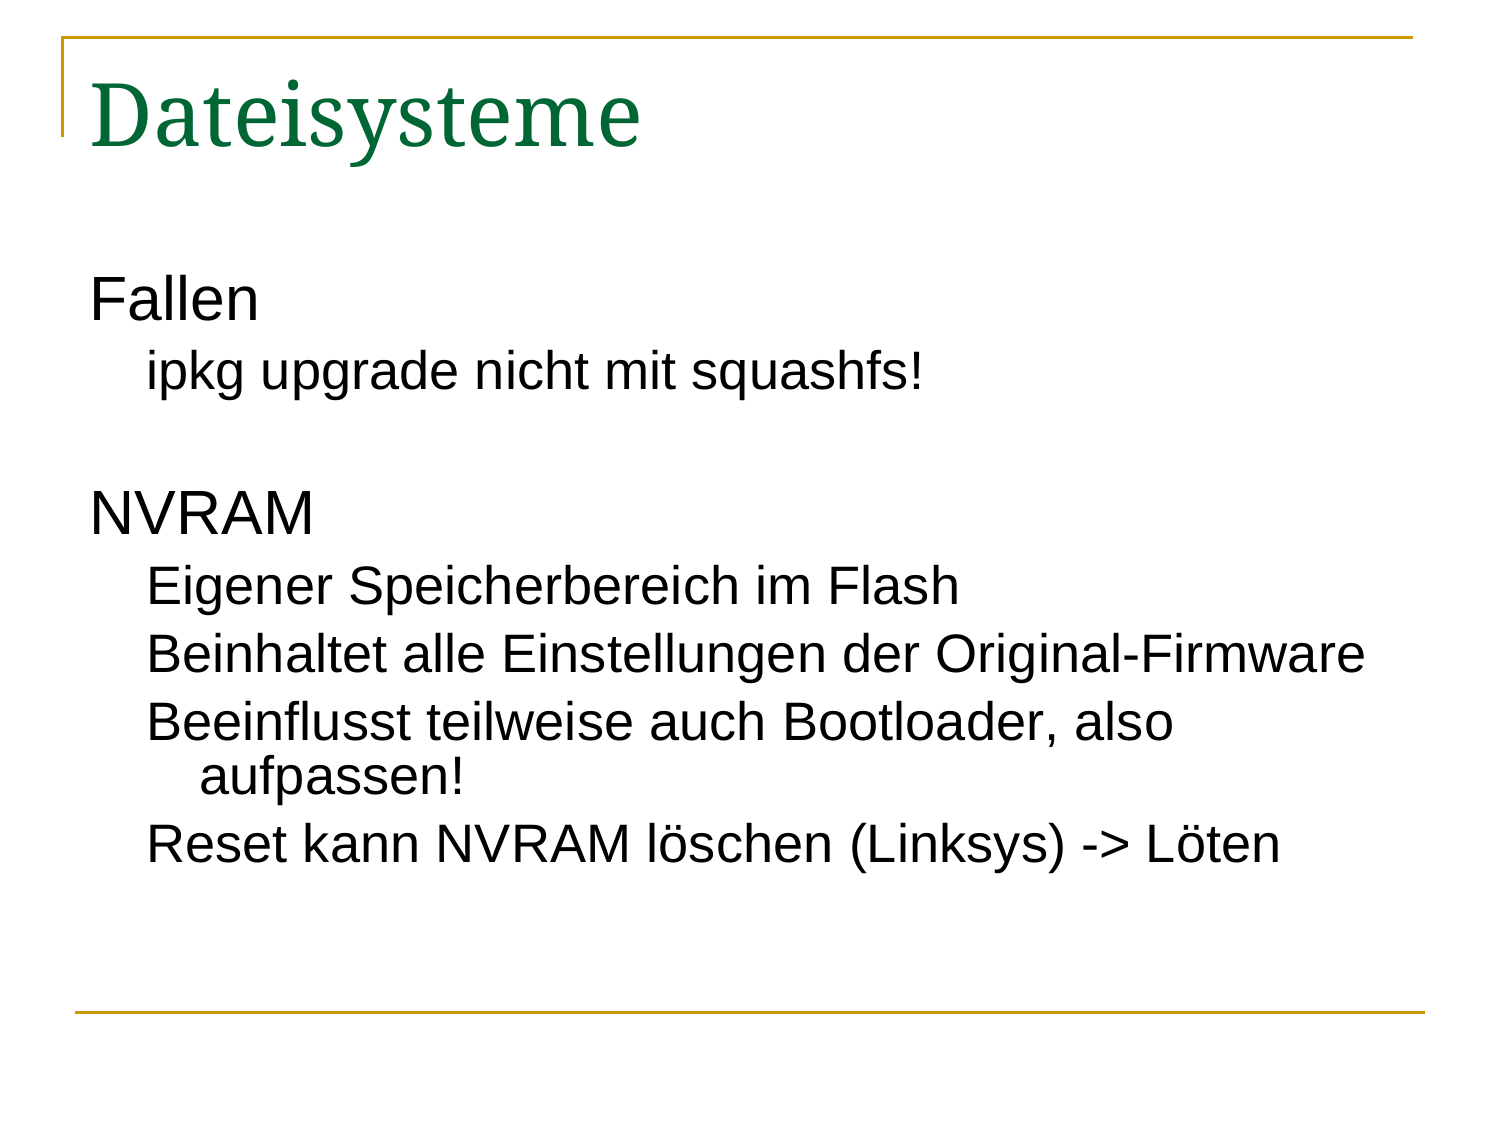

# Dateisysteme
Fallen
ipkg upgrade nicht mit squashfs!
NVRAM
Eigener Speicherbereich im Flash
Beinhaltet alle Einstellungen der Original-Firmware
Beeinflusst teilweise auch Bootloader, also aufpassen!
Reset kann NVRAM löschen (Linksys) -> Löten